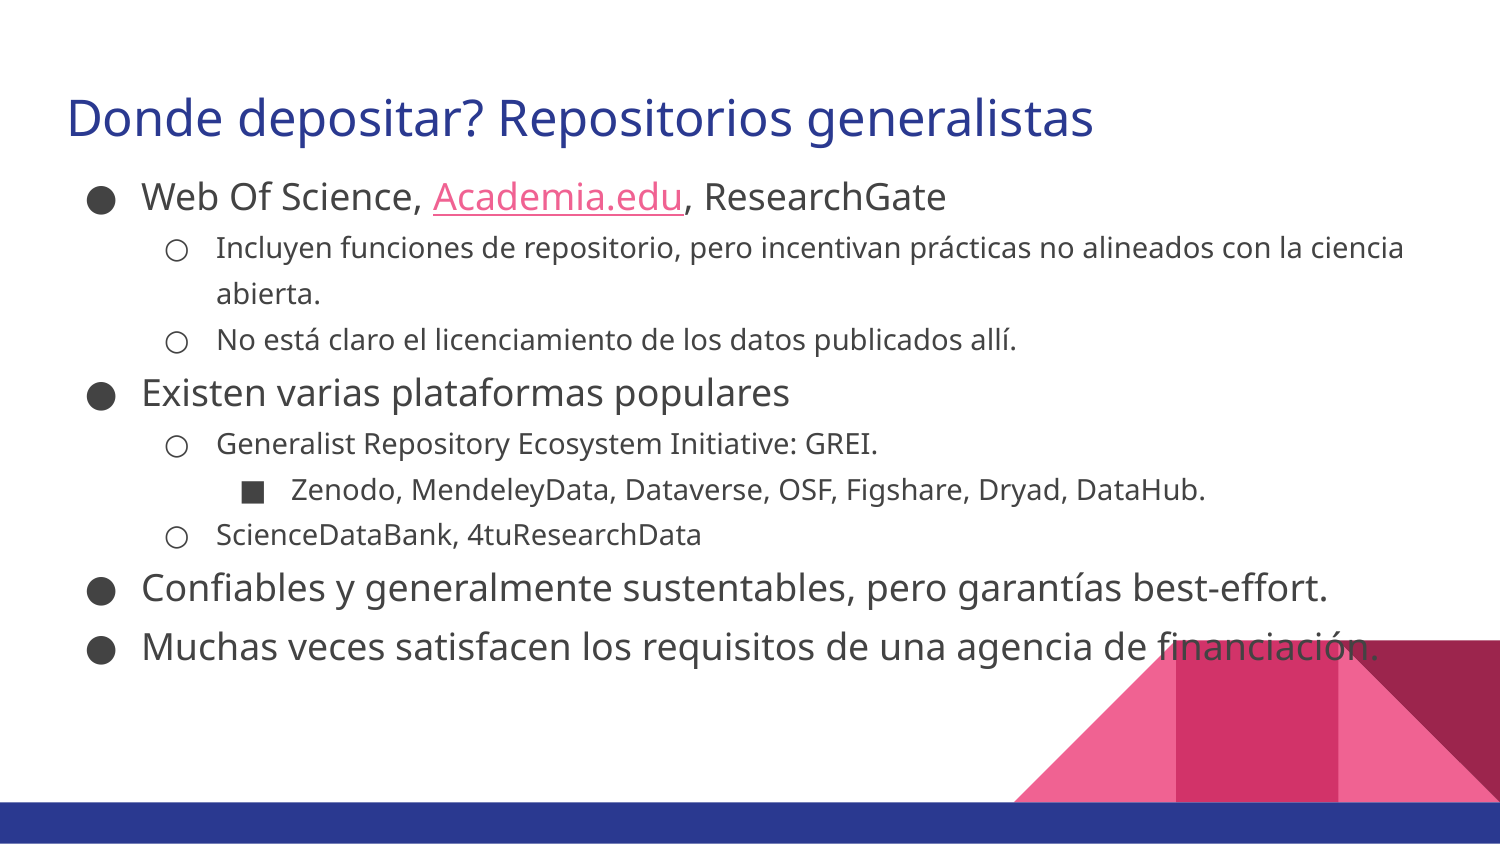

# Donde depositar? Repositorios generalistas
Web Of Science, Academia.edu, ResearchGate
Incluyen funciones de repositorio, pero incentivan prácticas no alineados con la ciencia abierta.
No está claro el licenciamiento de los datos publicados allí.
Existen varias plataformas populares
Generalist Repository Ecosystem Initiative: GREI.
Zenodo, MendeleyData, Dataverse, OSF, Figshare, Dryad, DataHub.
ScienceDataBank, 4tuResearchData
Confiables y generalmente sustentables, pero garantías best-effort.
Muchas veces satisfacen los requisitos de una agencia de financiación.